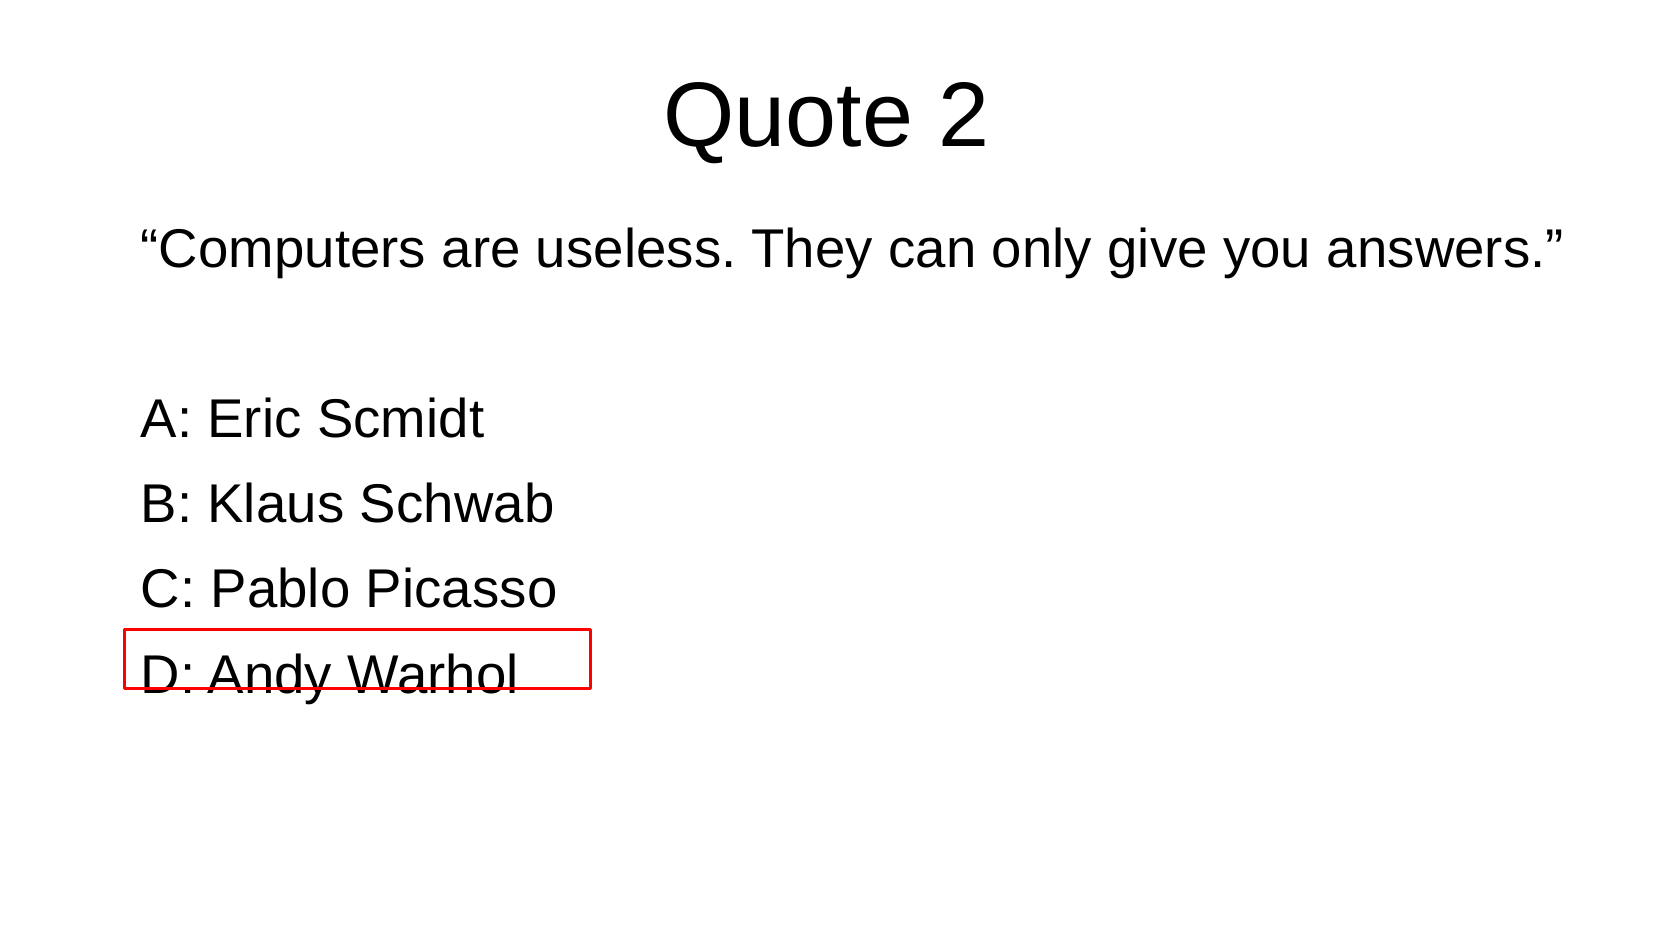

# Quote 2
“Computers are useless. They can only give you answers.”
A: Eric Scmidt
B: Klaus Schwab
C: Pablo Picasso
D: Andy Warhol